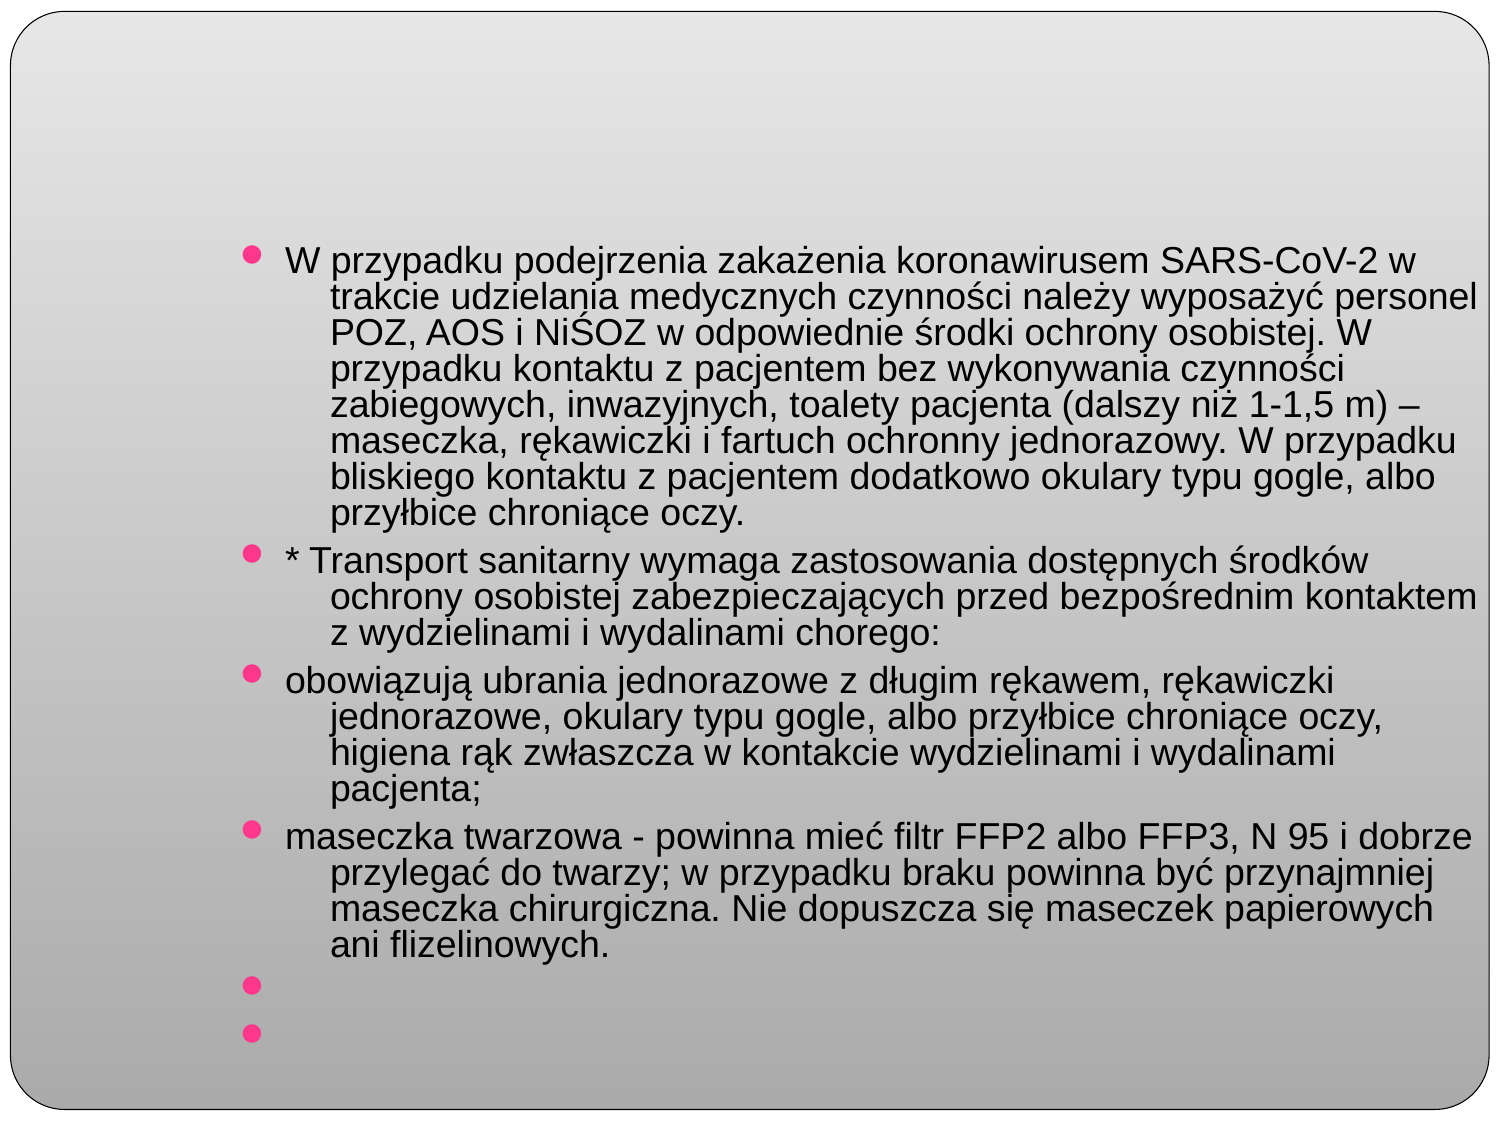

# W przypadku podejrzenia zakażenia koronawirusem SARS-CoV-2 w trakcie udzielania medycznych czynności należy wyposażyć personel POZ, AOS i NiŚOZ w odpowiednie środki ochrony osobistej. W przypadku kontaktu z pacjentem bez wykonywania czynności zabiegowych, inwazyjnych, toalety pacjenta (dalszy niż 1-1,5 m) – maseczka, rękawiczki i fartuch ochronny jednorazowy. W przypadku bliskiego kontaktu z pacjentem dodatkowo okulary typu gogle, albo przyłbice chroniące oczy.
* Transport sanitarny wymaga zastosowania dostępnych środków ochrony osobistej zabezpieczających przed bezpośrednim kontaktem z wydzielinami i wydalinami chorego:
obowiązują ubrania jednorazowe z długim rękawem, rękawiczki jednorazowe, okulary typu gogle, albo przyłbice chroniące oczy, higiena rąk zwłaszcza w kontakcie wydzielinami i wydalinami pacjenta;
maseczka twarzowa - powinna mieć filtr FFP2 albo FFP3, N 95 i dobrze przylegać do twarzy; w przypadku braku powinna być przynajmniej maseczka chirurgiczna. Nie dopuszcza się maseczek papierowych ani flizelinowych.